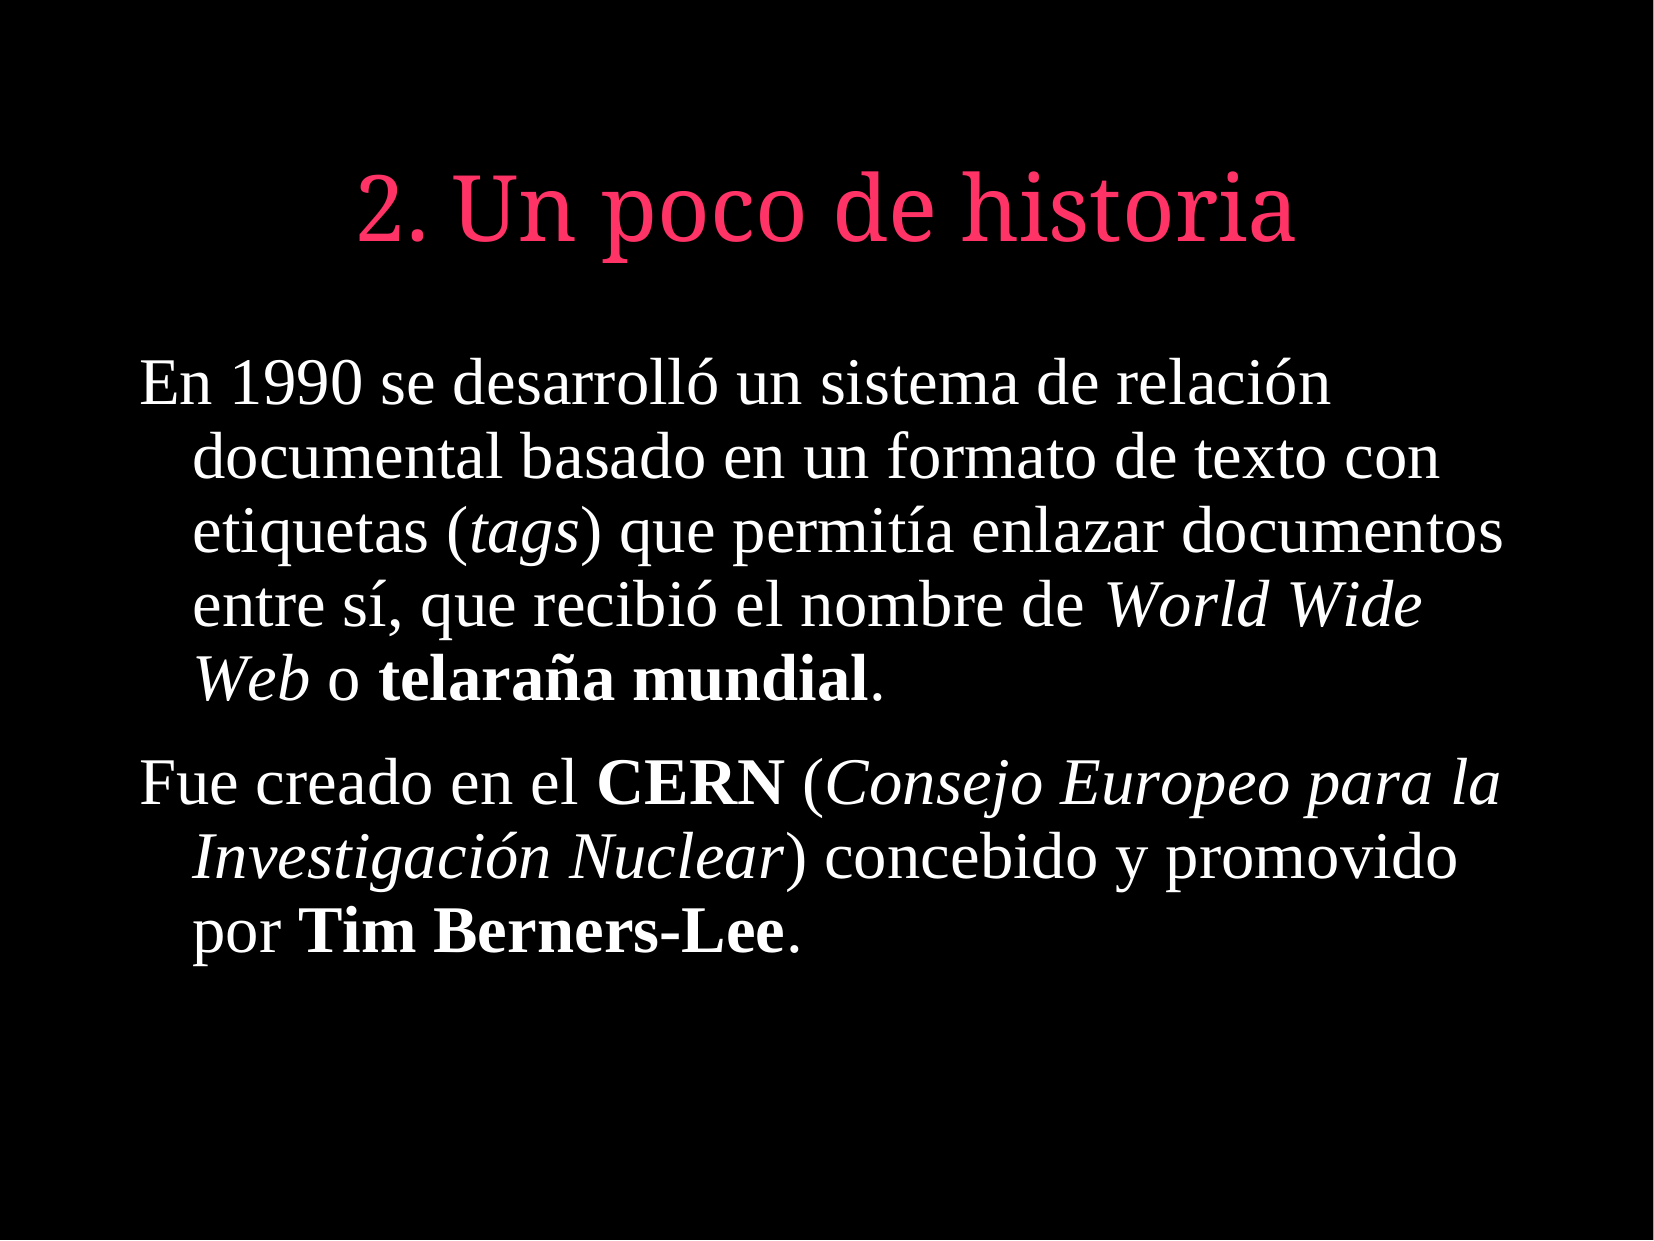

# 2. Un poco de historia
En 1990 se desarrolló un sistema de relación documental basado en un formato de texto con etiquetas (tags) que permitía enlazar documentos entre sí, que recibió el nombre de World Wide Web o telaraña mundial.
Fue creado en el CERN (Consejo Europeo para la Investigación Nuclear) concebido y promovido por Tim Berners-Lee.